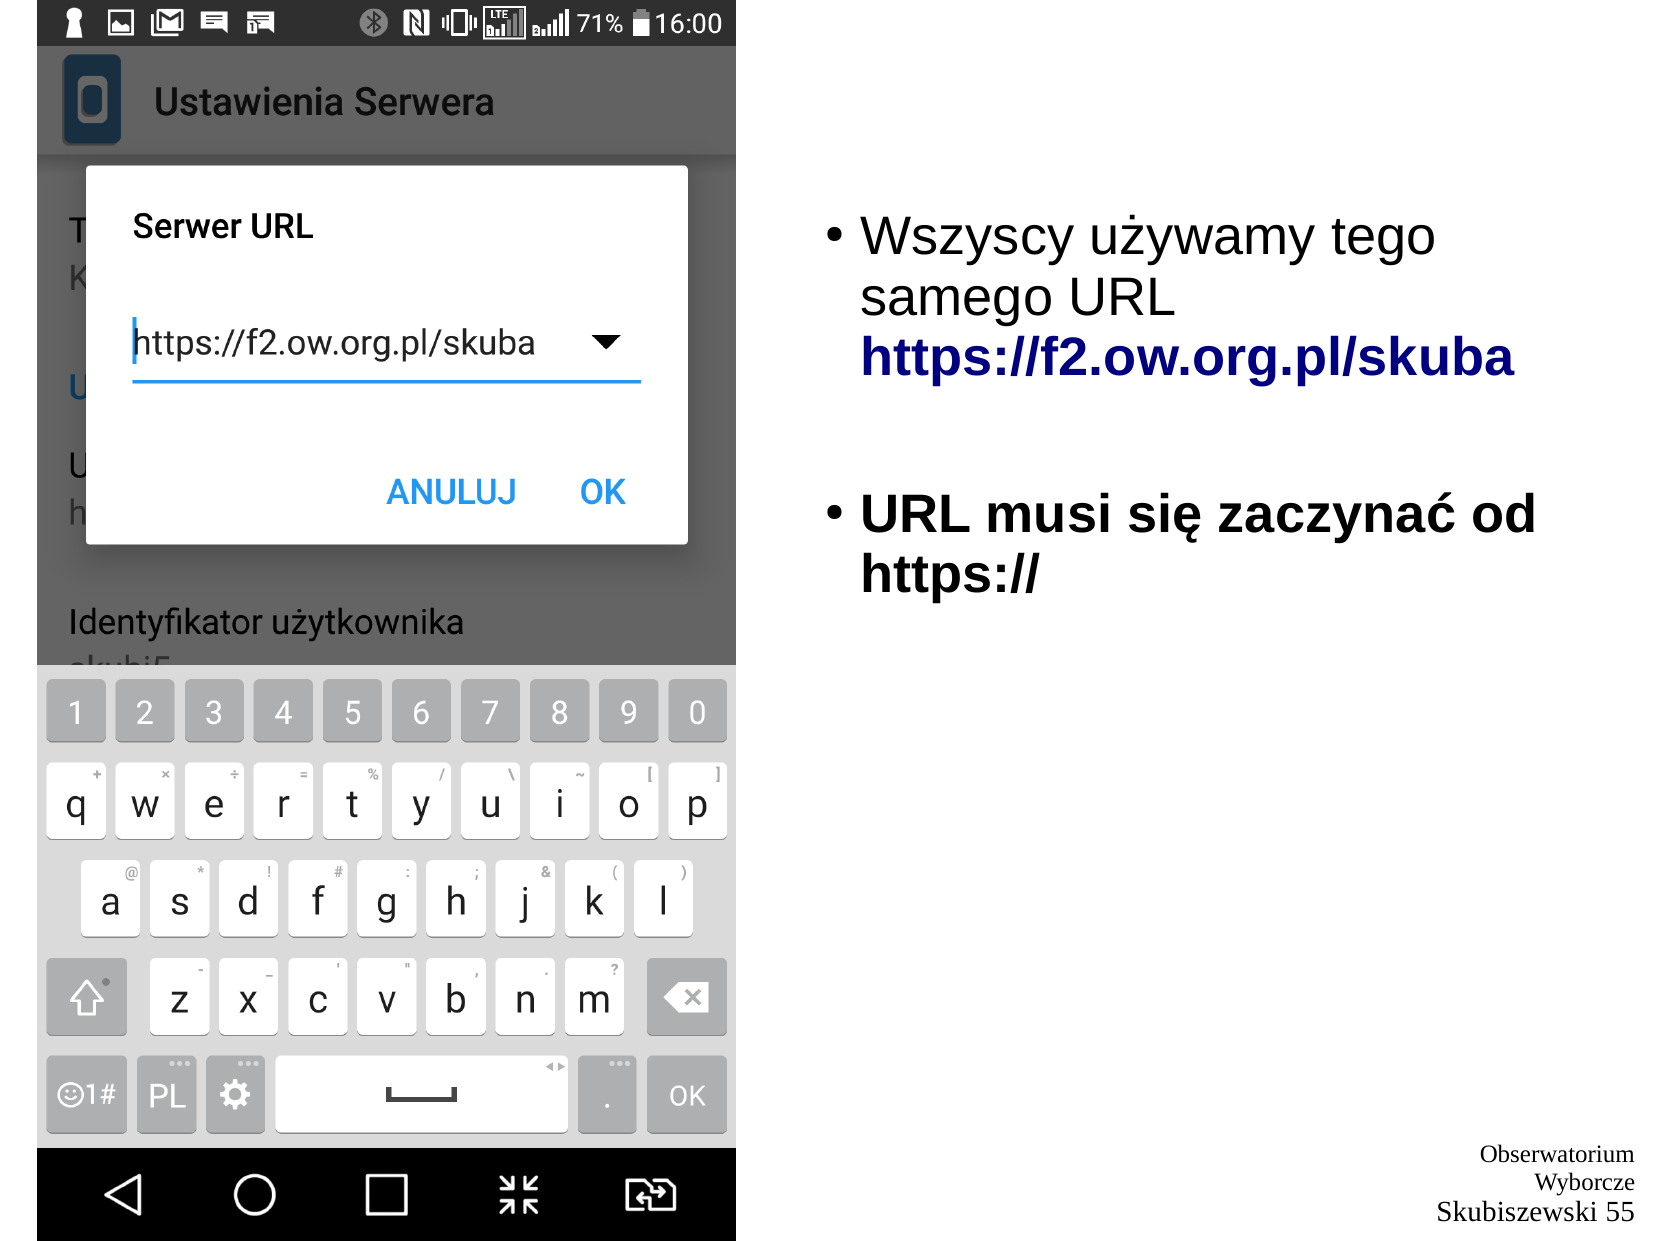

Wszyscy używamy tego samego URL https://f2.ow.org.pl/skuba
URL musi się zaczynać od https://
55